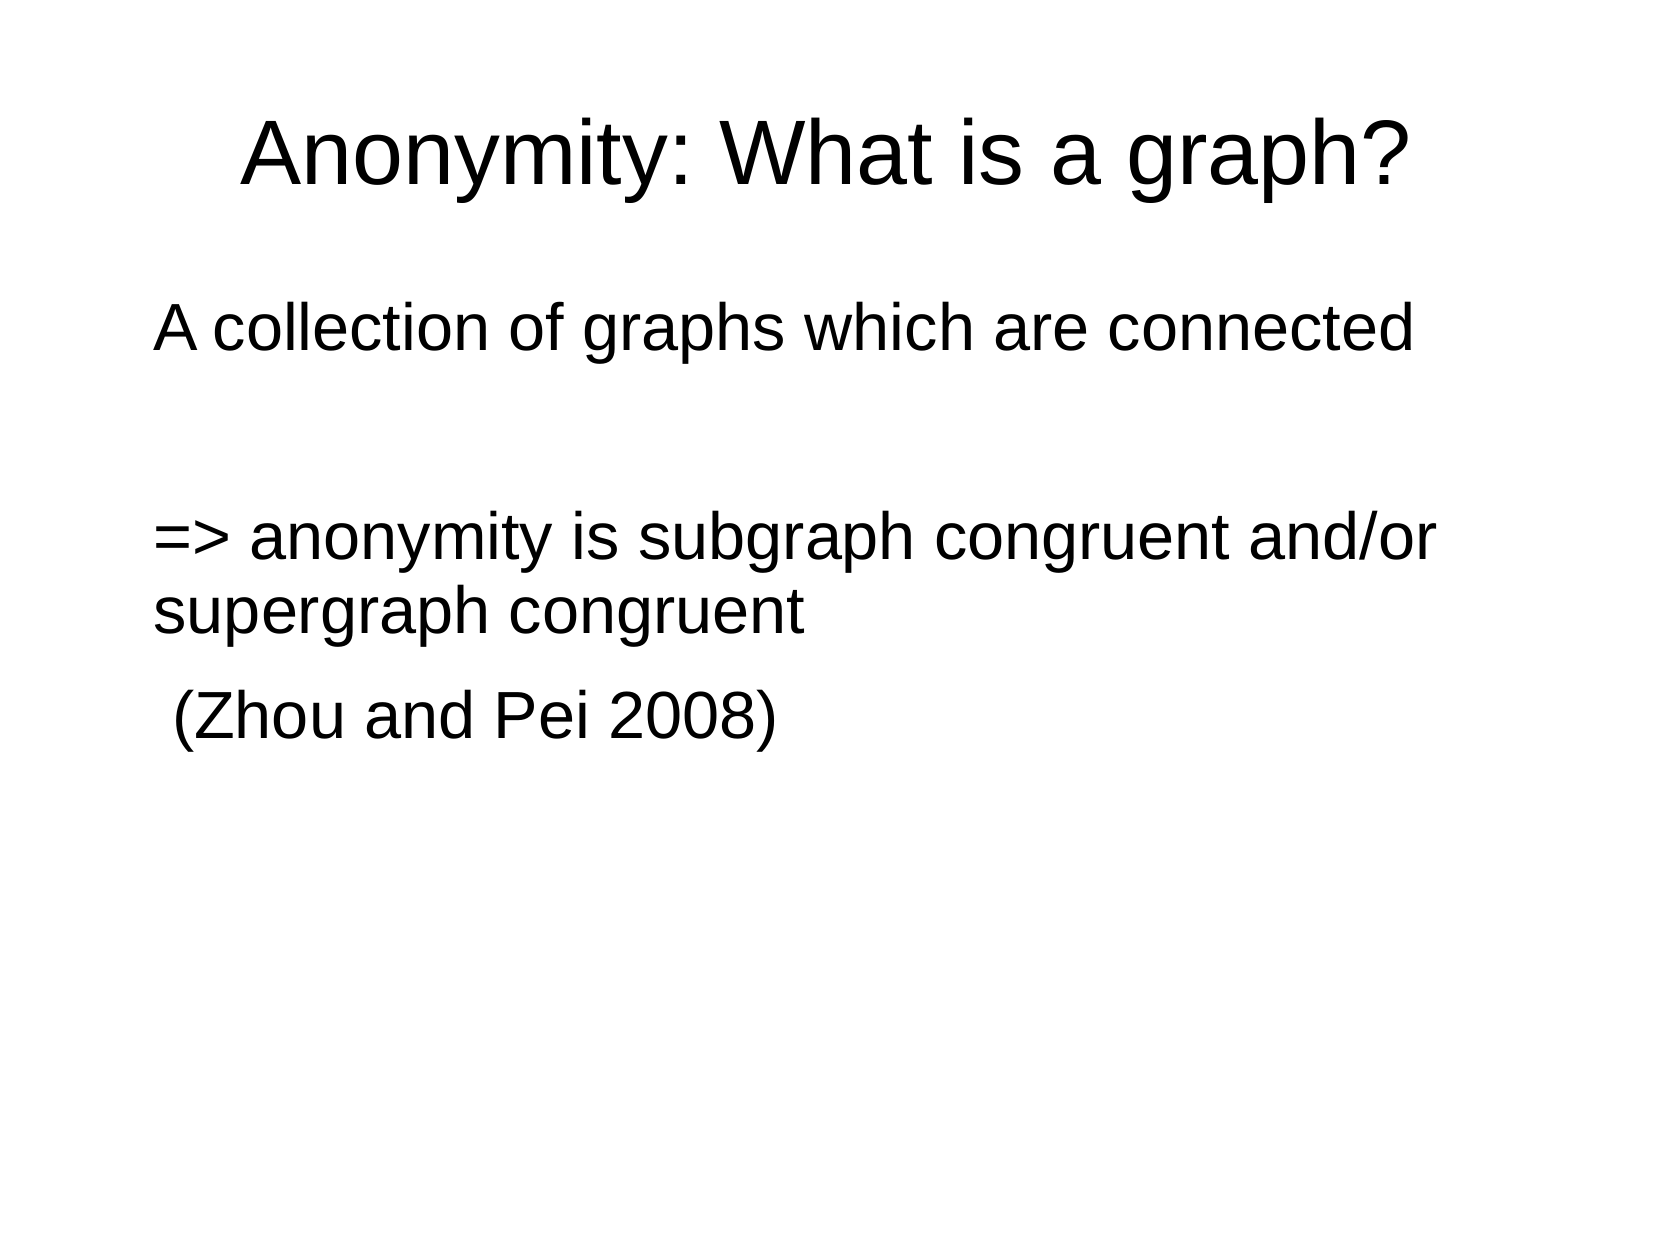

# Anonymity: What is a graph?
A collection of graphs which are connected
=> anonymity is subgraph congruent and/or supergraph congruent
 (Zhou and Pei 2008)